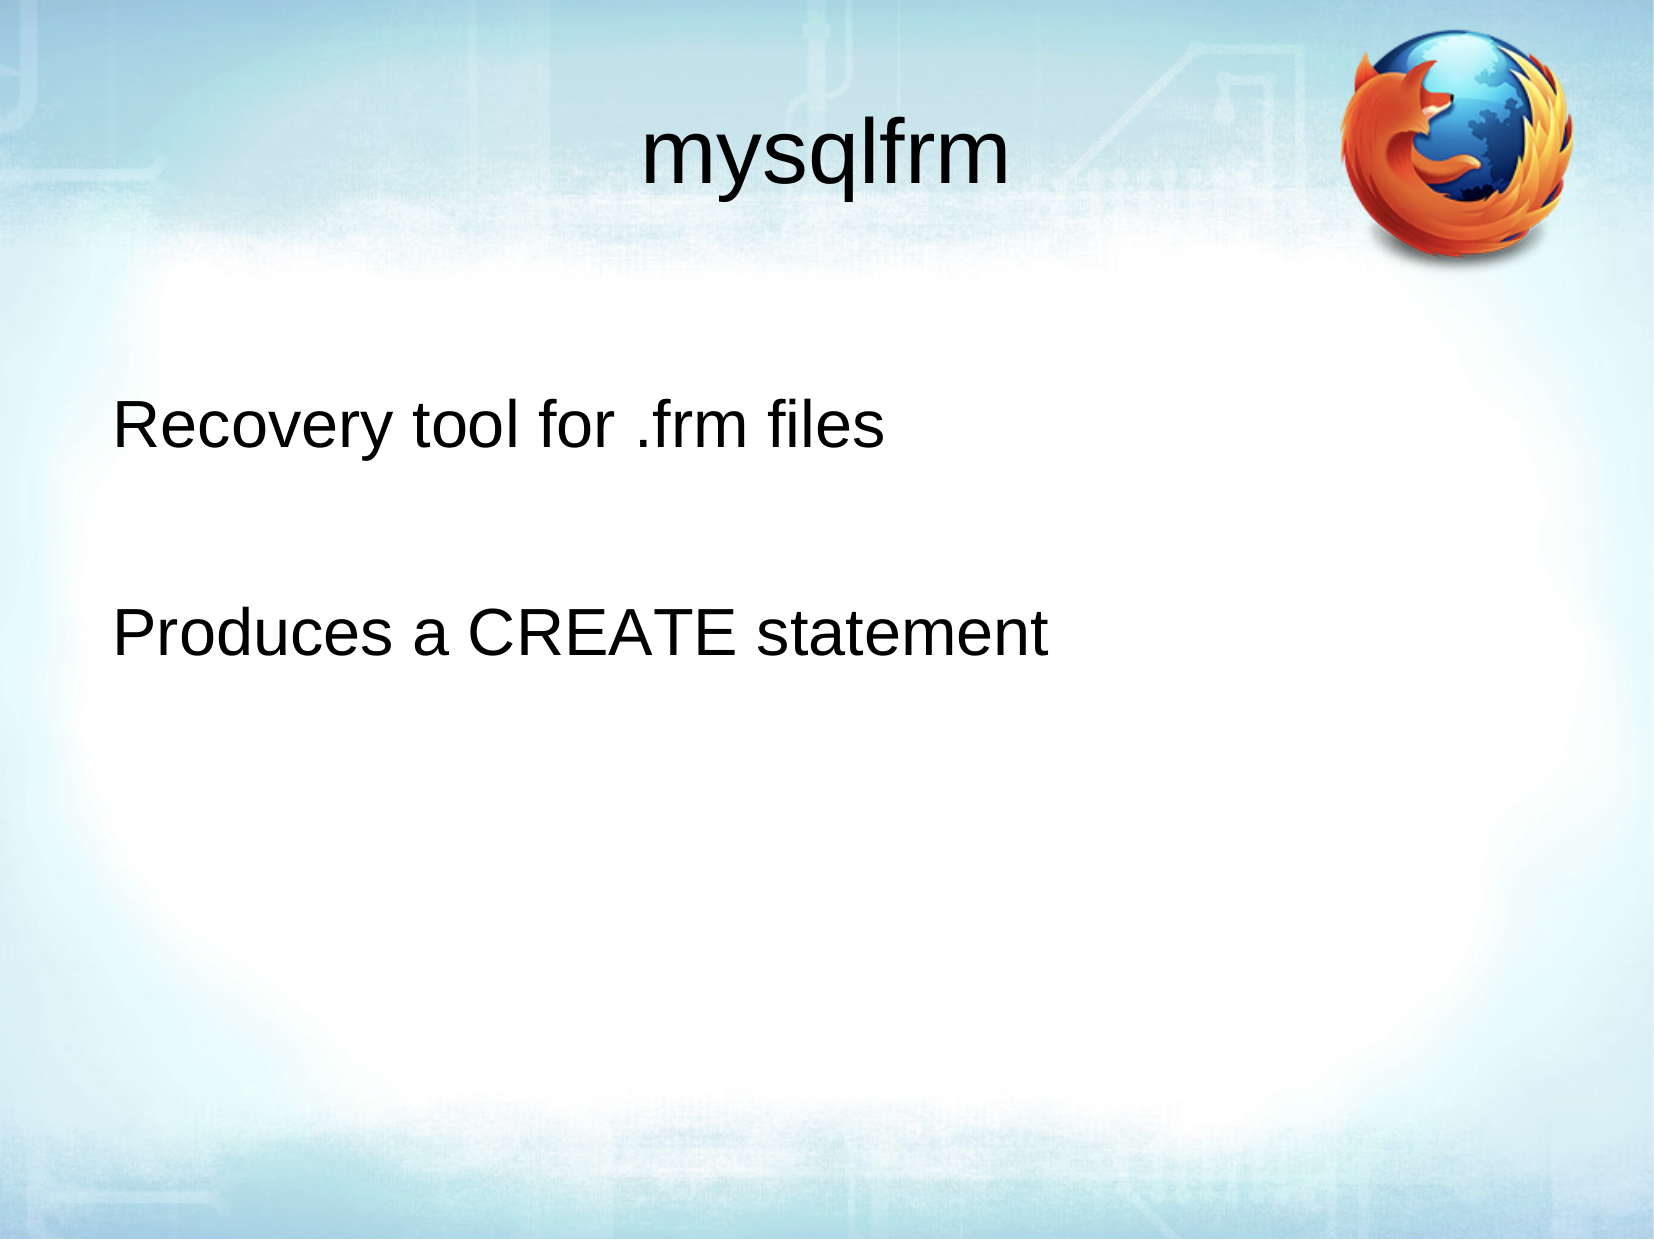

# mysqlfrm
Recovery tool for .frm files
Produces a CREATE statement